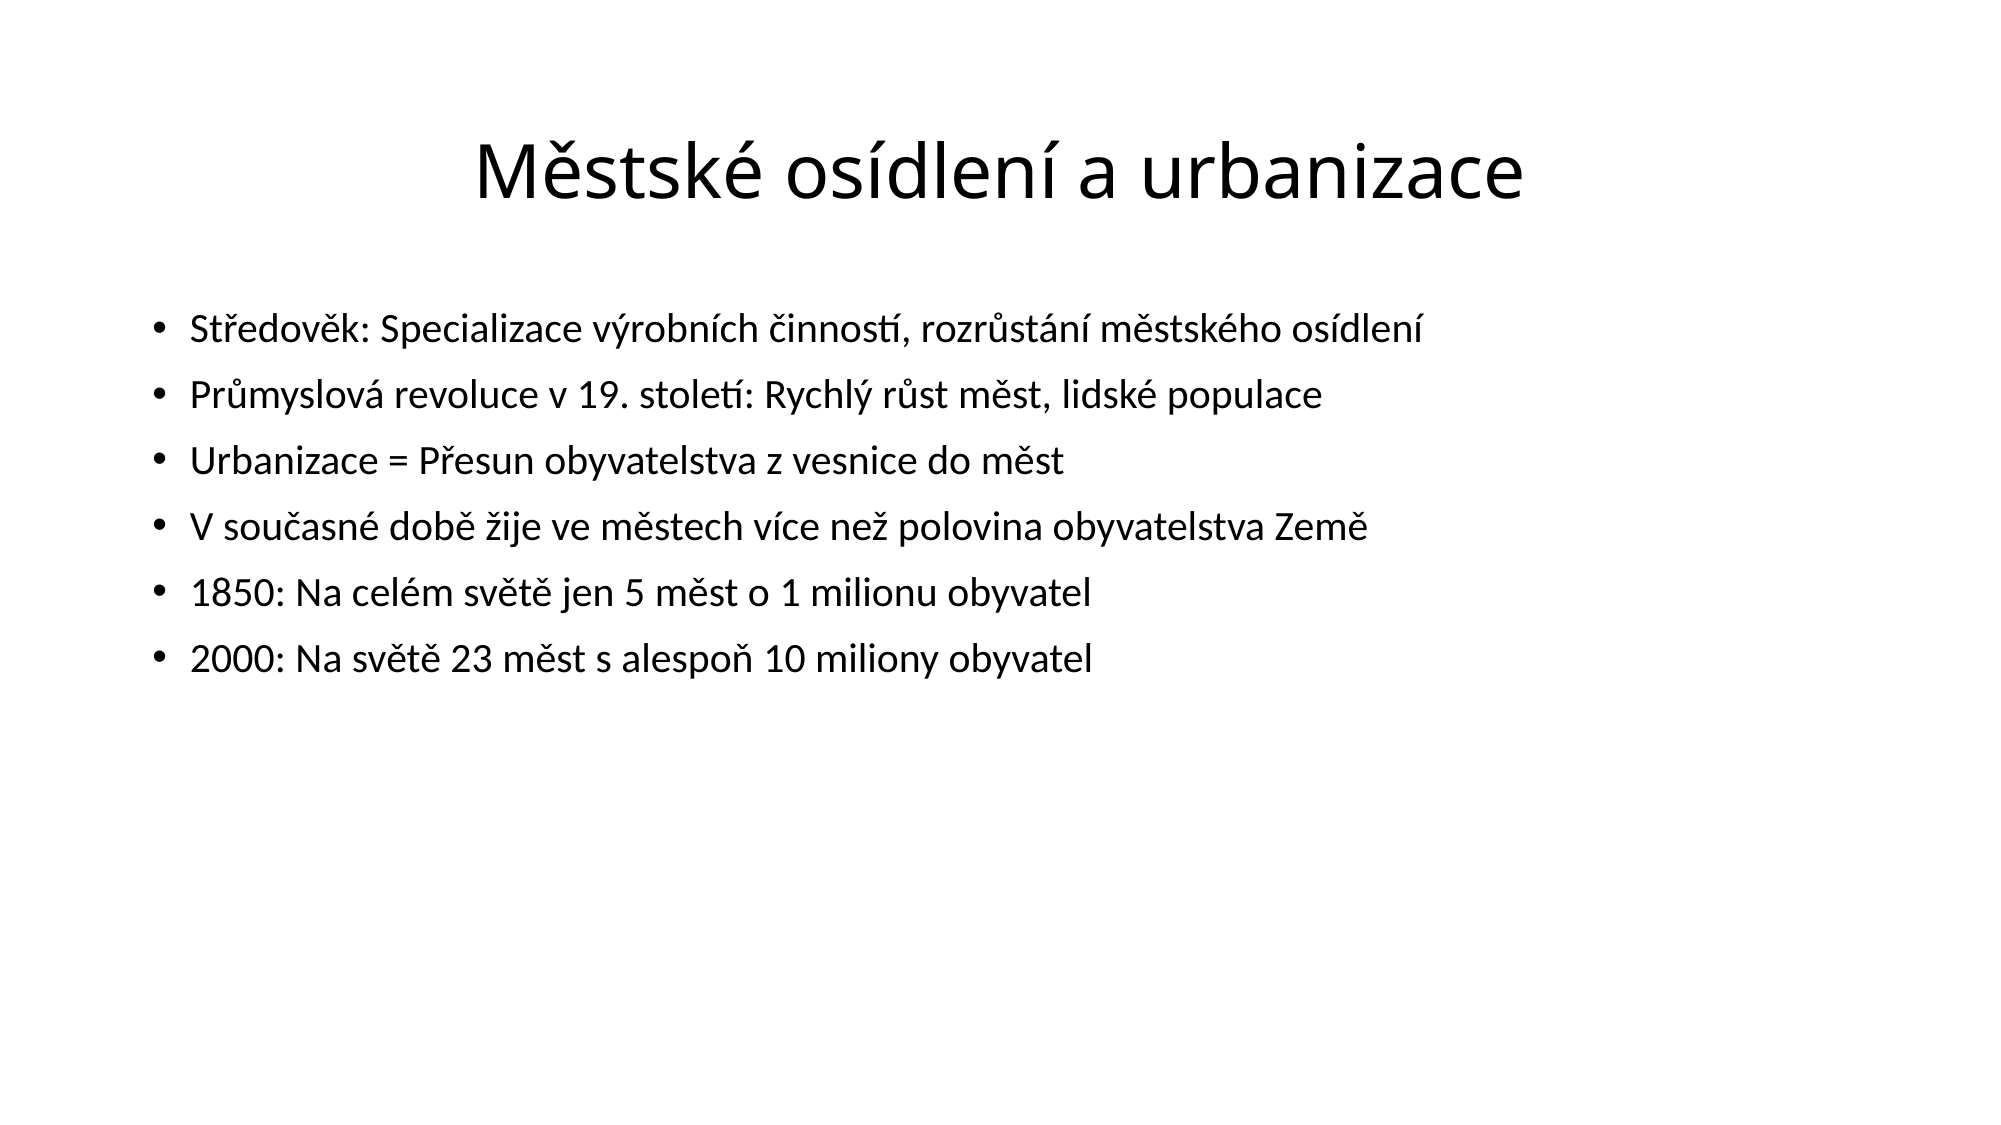

# Městské osídlení a urbanizace
Středověk: Specializace výrobních činností, rozrůstání městského osídlení
Průmyslová revoluce v 19. století: Rychlý růst měst, lidské populace
Urbanizace = Přesun obyvatelstva z vesnice do měst
V současné době žije ve městech více než polovina obyvatelstva Země
1850: Na celém světě jen 5 měst o 1 milionu obyvatel
2000: Na světě 23 měst s alespoň 10 miliony obyvatel